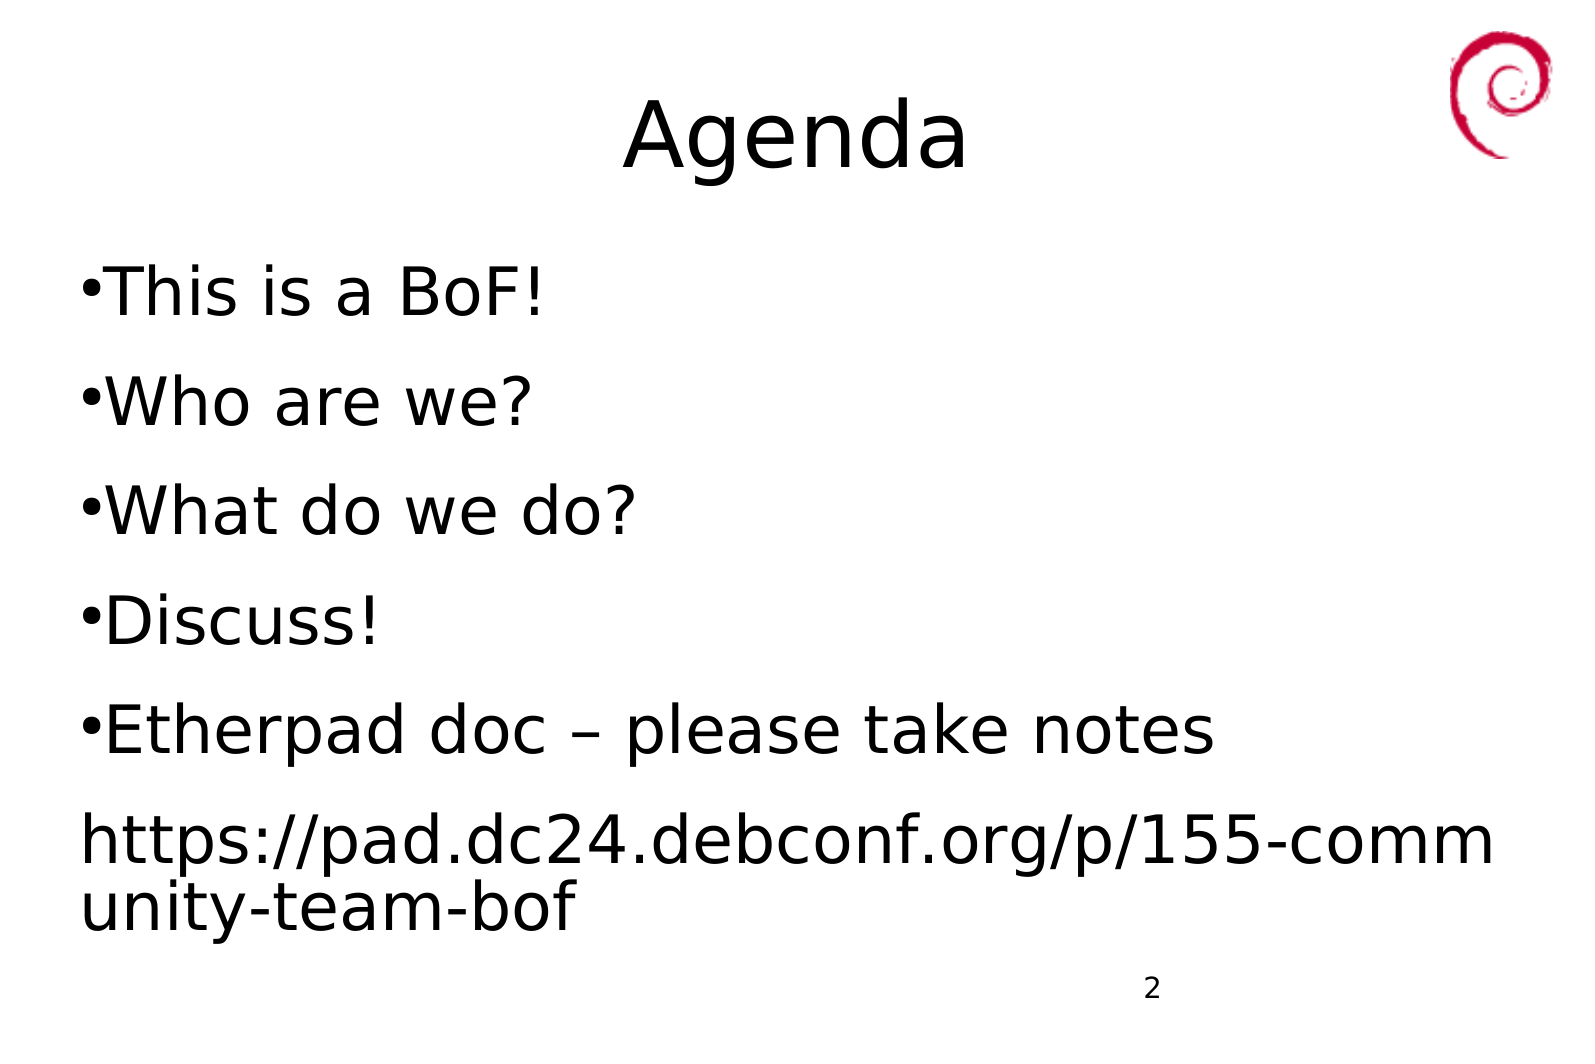

# Agenda
This is a BoF!
Who are we?
What do we do?
Discuss!
Etherpad doc – please take notes
https://pad.dc24.debconf.org/p/155-community-team-bof